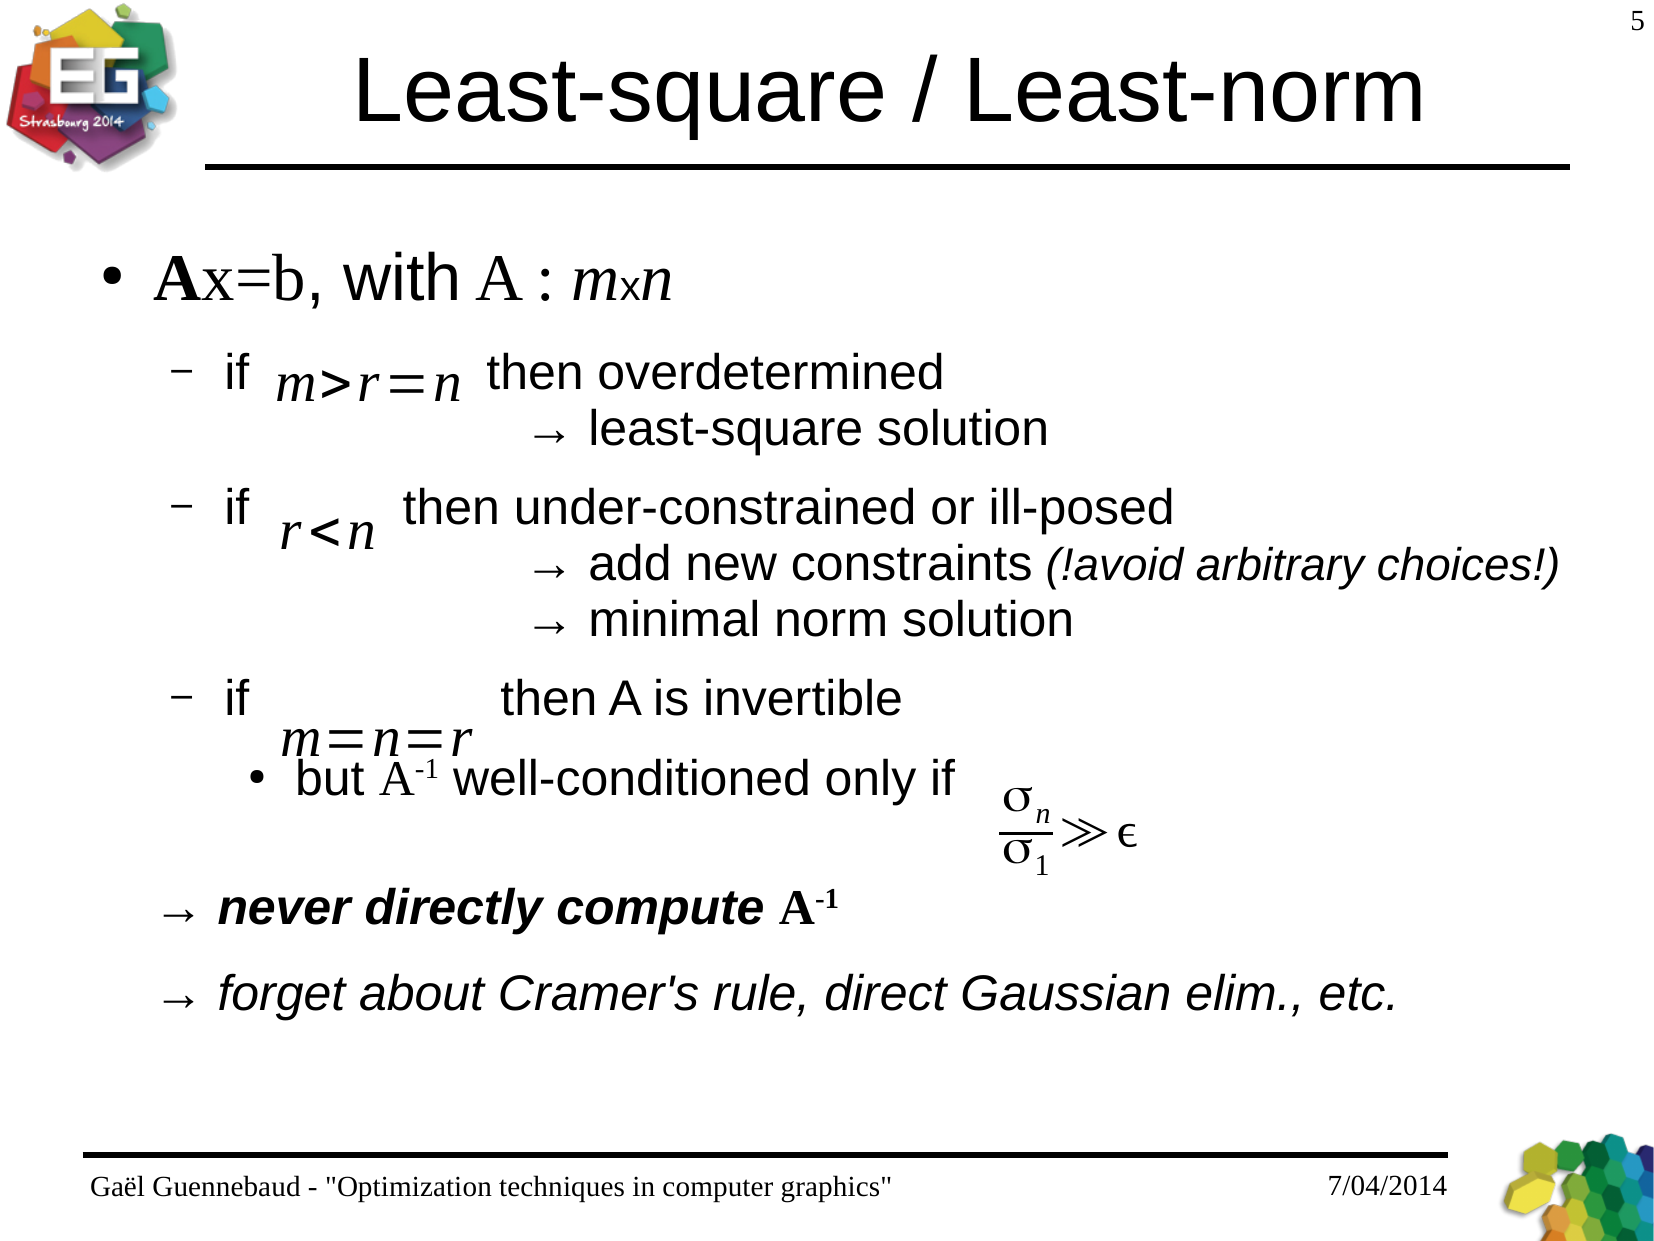

5
# Least-square / Least-norm
Ax=b, with A : mxn
if then overdetermined
				→ least-square solution
if then under-constrained or ill-posed
				→ add new constraints (!avoid arbitrary choices!)
				→ minimal norm solution
if then A is invertible
but A-1 well-conditioned only if
→ never directly compute A-1
→ forget about Cramer's rule, direct Gaussian elim., etc.
7/04/2014
Gaël Guennebaud - "Optimization techniques in computer graphics"